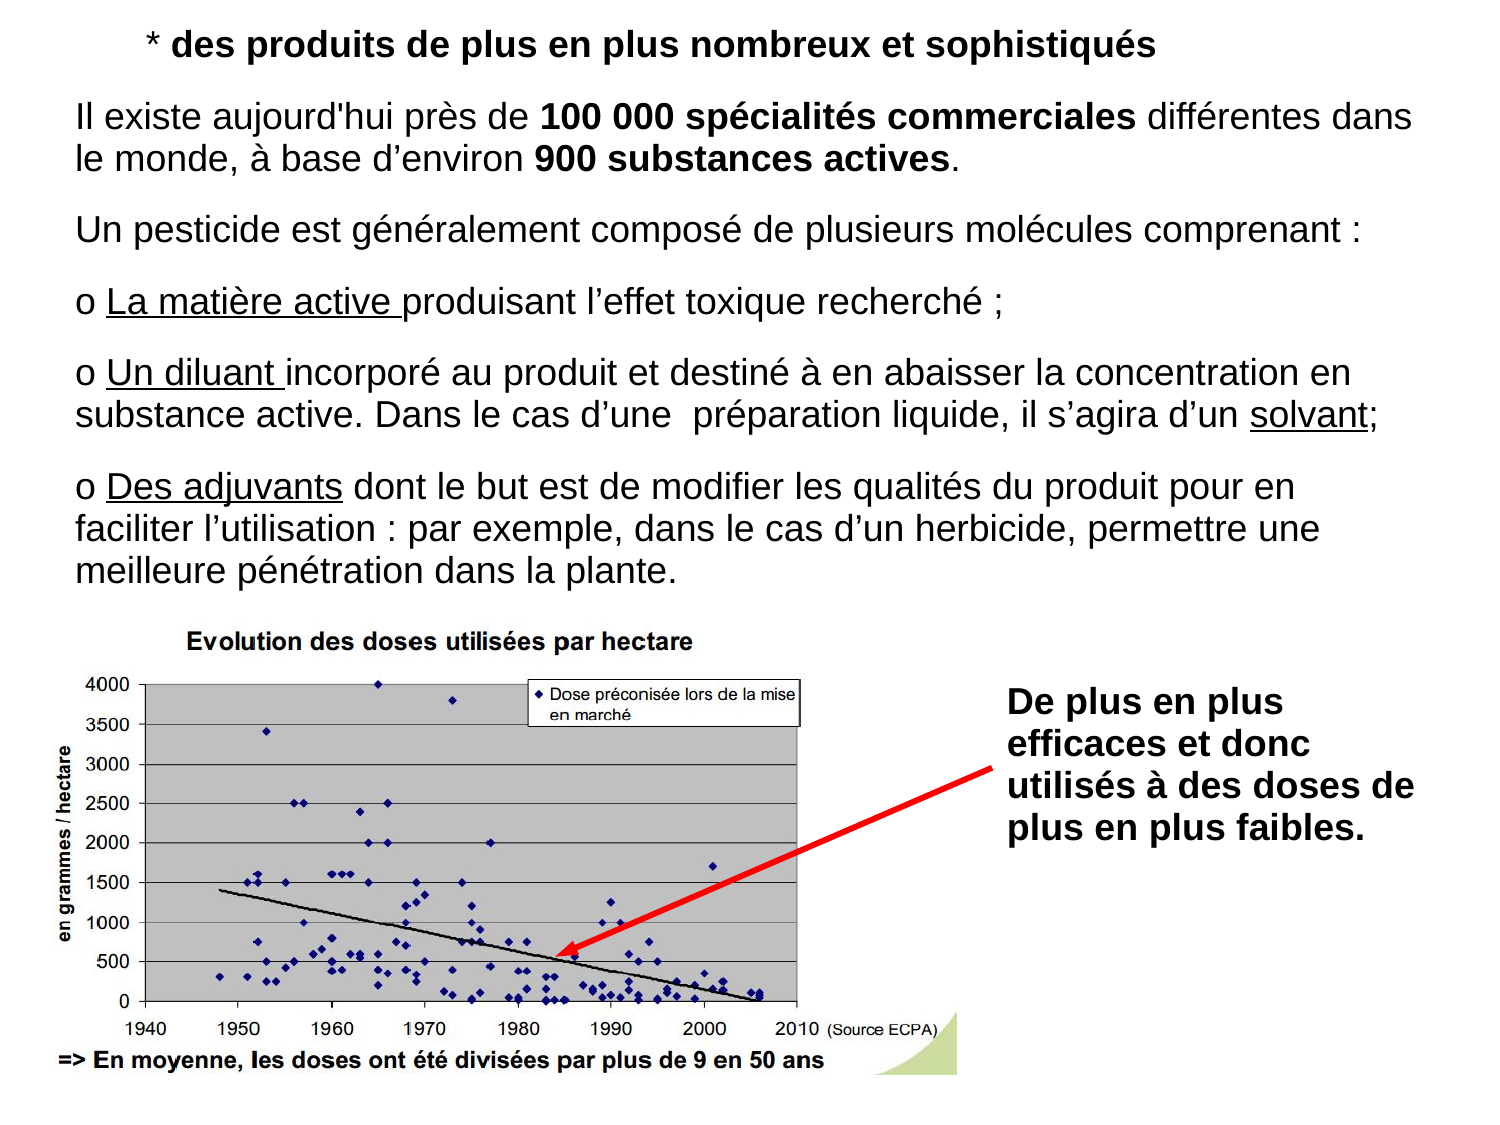

# * des produits de plus en plus nombreux et sophistiqués
Il existe aujourd'hui près de 100 000 spécialités commerciales différentes dans le monde, à base d’environ 900 substances actives.
Un pesticide est généralement composé de plusieurs molécules comprenant :
o La matière active produisant l’effet toxique recherché ;
o Un diluant incorporé au produit et destiné à en abaisser la concentration en substance active. Dans le cas d’une préparation liquide, il s’agira d’un solvant;
o Des adjuvants dont le but est de modifier les qualités du produit pour en faciliter l’utilisation : par exemple, dans le cas d’un herbicide, permettre une meilleure pénétration dans la plante.
De plus en plus efficaces et donc utilisés à des doses de plus en plus faibles.